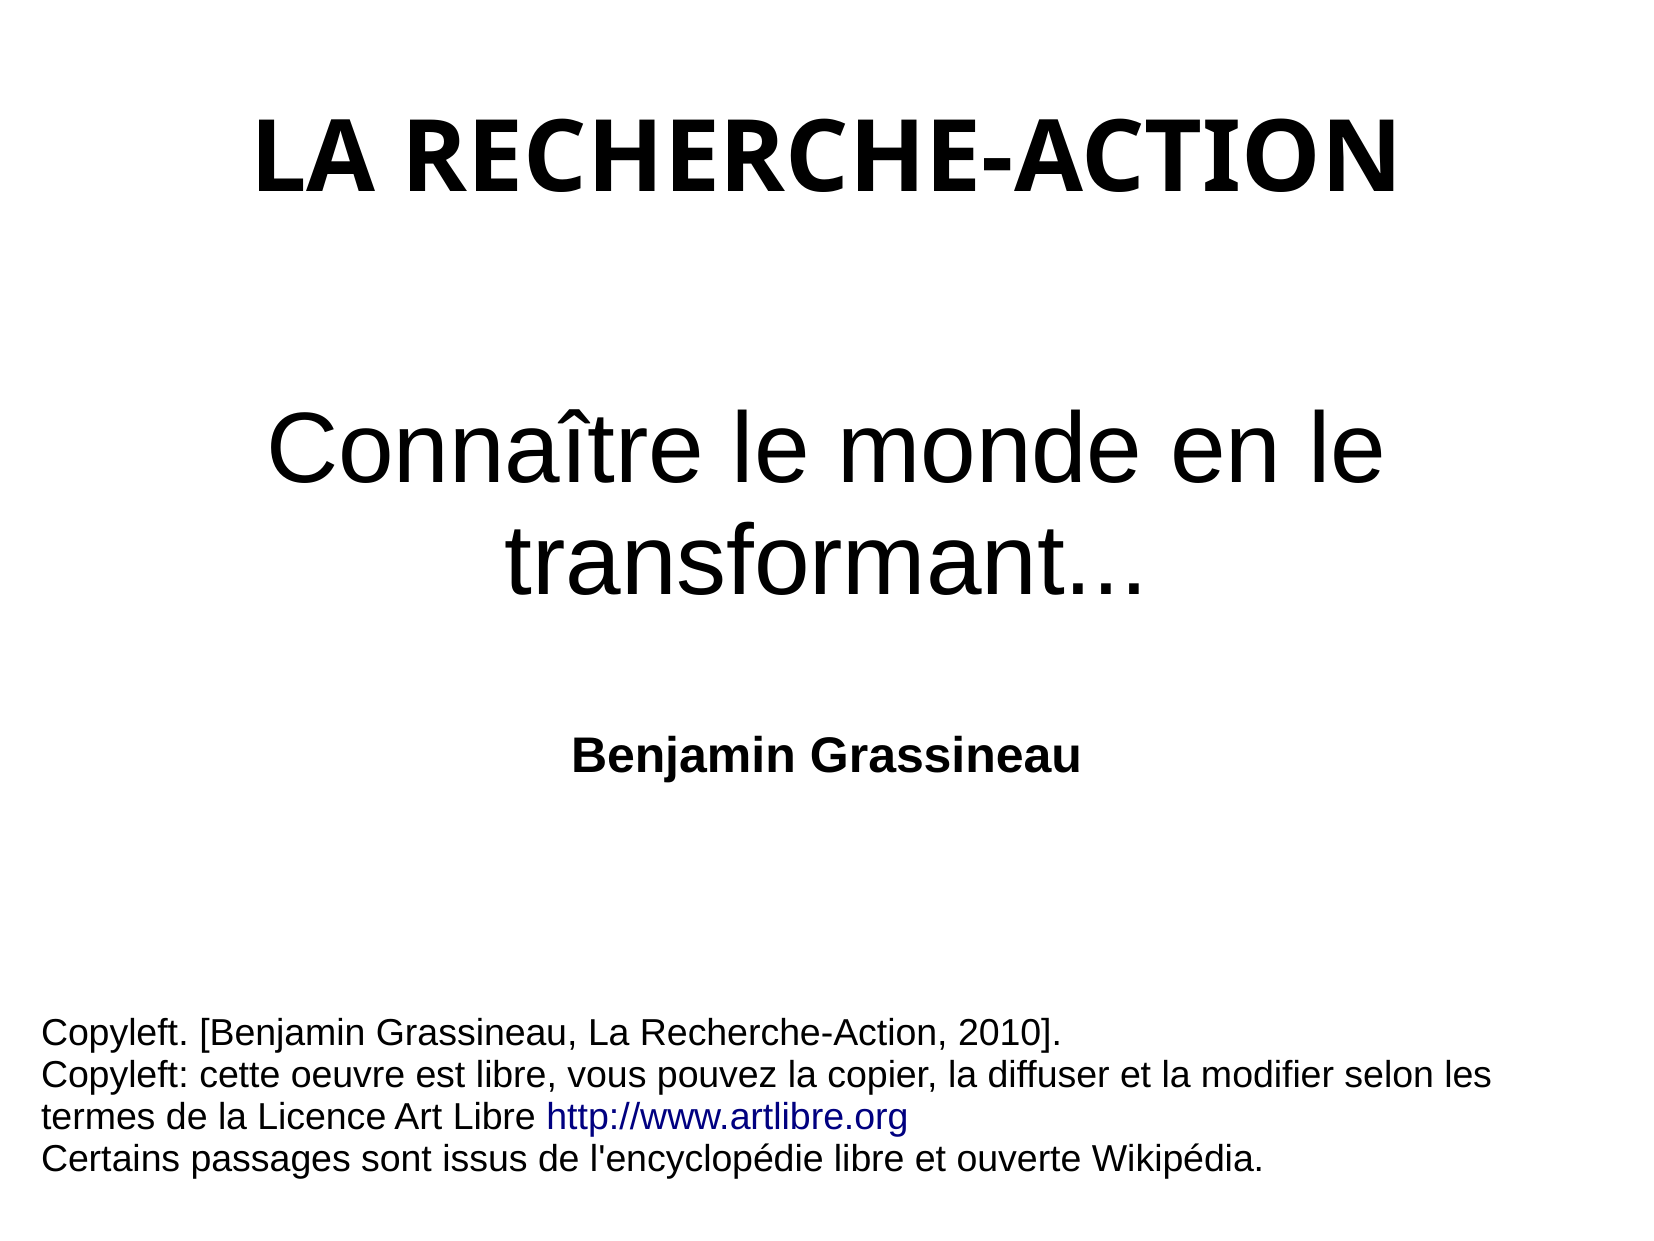

# LA RECHERCHE-ACTION
Connaître le monde en le transformant...
Benjamin Grassineau
| Copyleft. [Benjamin Grassineau, La Recherche-Action, 2010]. Copyleft: cette oeuvre est libre, vous pouvez la copier, la diffuser et la modifier selon les termes de la Licence Art Libre http://www.artlibre.org Certains passages sont issus de l'encyclopédie libre et ouverte Wikipédia. |
| --- |